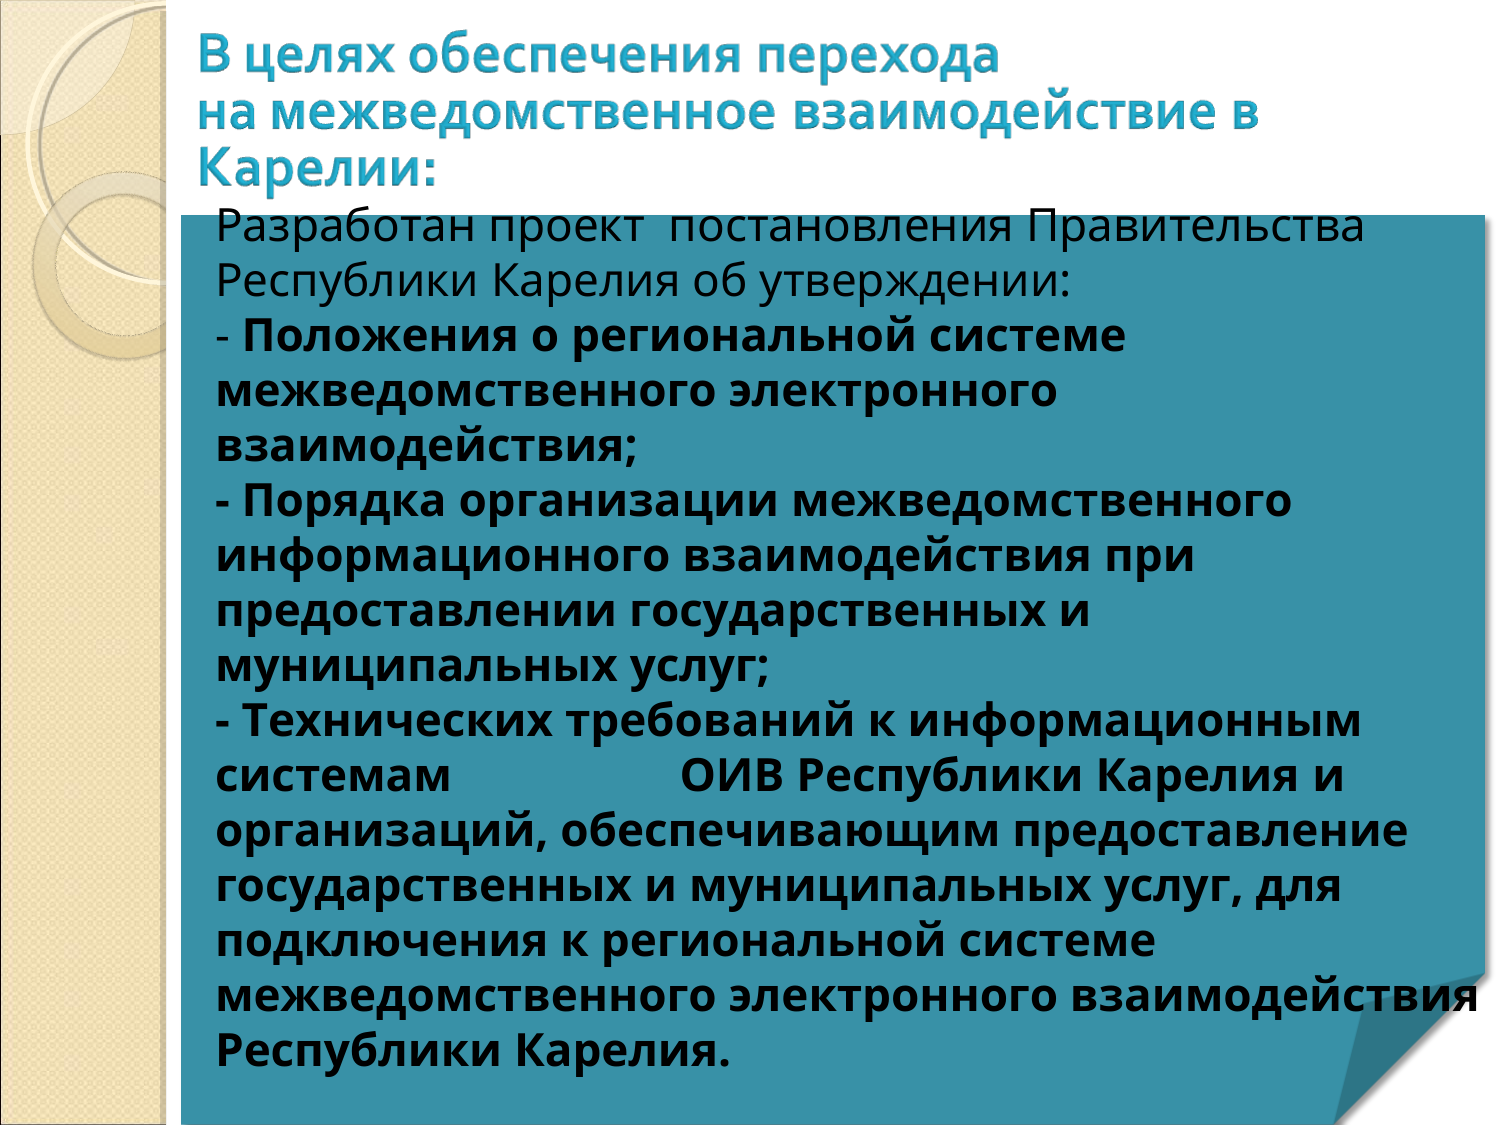

Разработан проект постановления Правительства Республики Карелия об утверждении:
- Положения о региональной системе межведомственного электронного взаимодействия;
- Порядка организации межведомственного информационного взаимодействия при предоставлении государственных и муниципальных услуг;
- Технических требований к информационным системам ОИВ Республики Карелия и организаций, обеспечивающим предоставление государственных и муниципальных услуг, для подключения к региональной системе межведомственного электронного взаимодействия Республики Карелия.